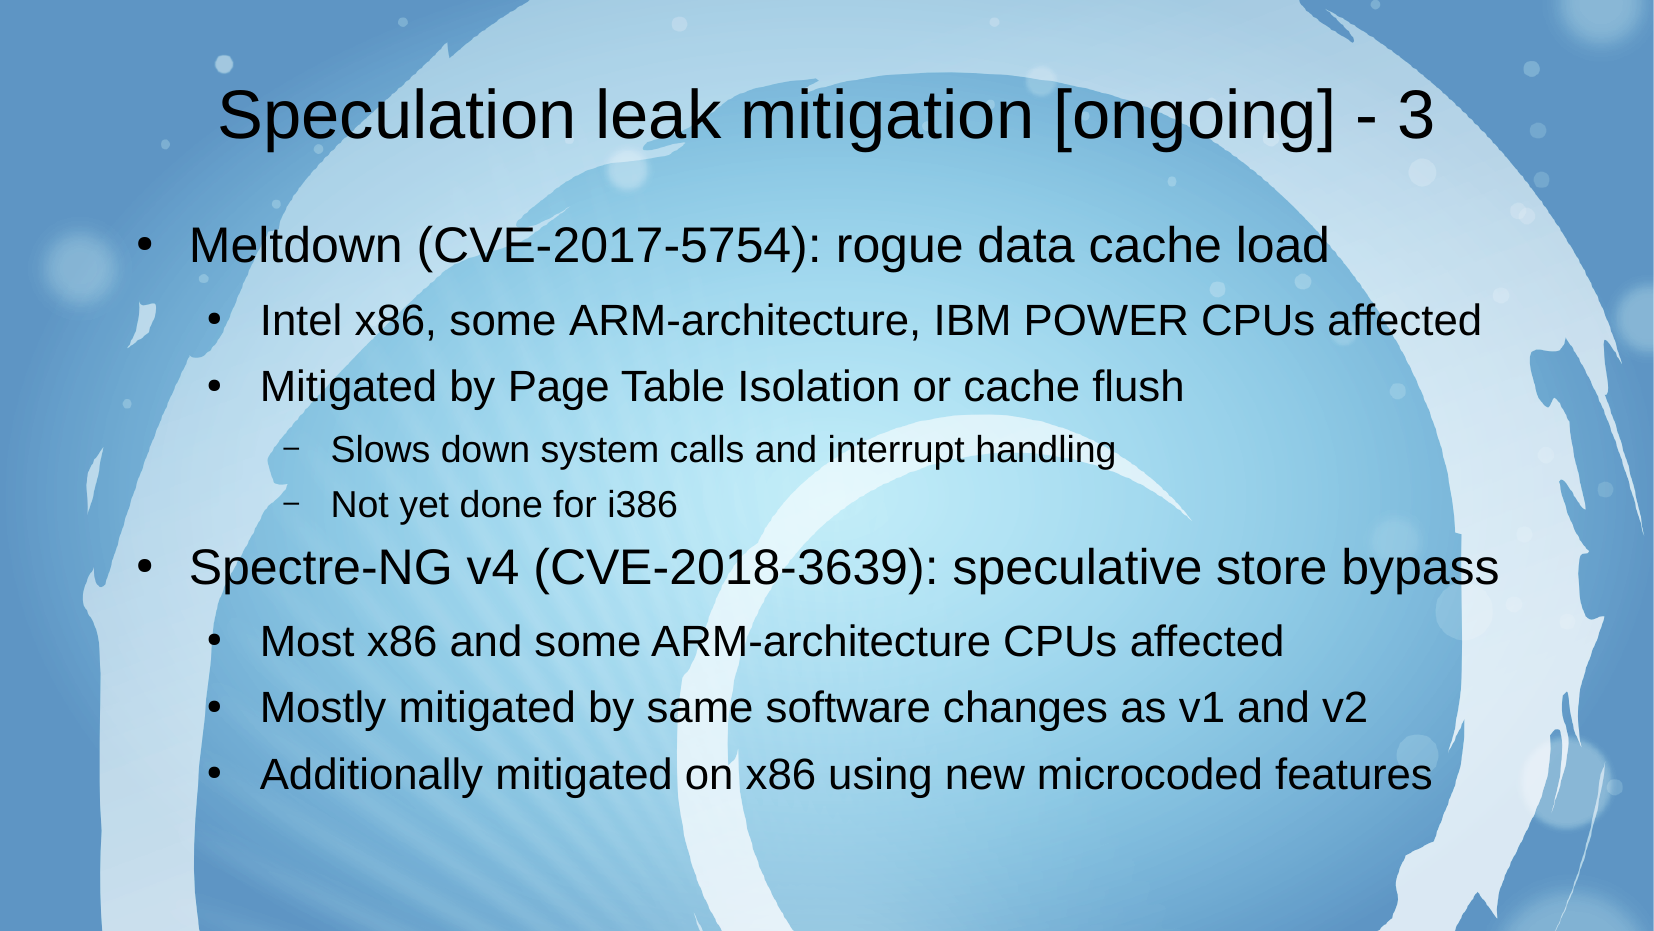

# Speculation leak mitigation [ongoing] - 3
Meltdown (CVE-2017-5754): rogue data cache load
Intel x86, some ARM-architecture, IBM POWER CPUs affected
Mitigated by Page Table Isolation or cache flush
Slows down system calls and interrupt handling
Not yet done for i386
Spectre-NG v4 (CVE-2018-3639): speculative store bypass
Most x86 and some ARM-architecture CPUs affected
Mostly mitigated by same software changes as v1 and v2
Additionally mitigated on x86 using new microcoded features